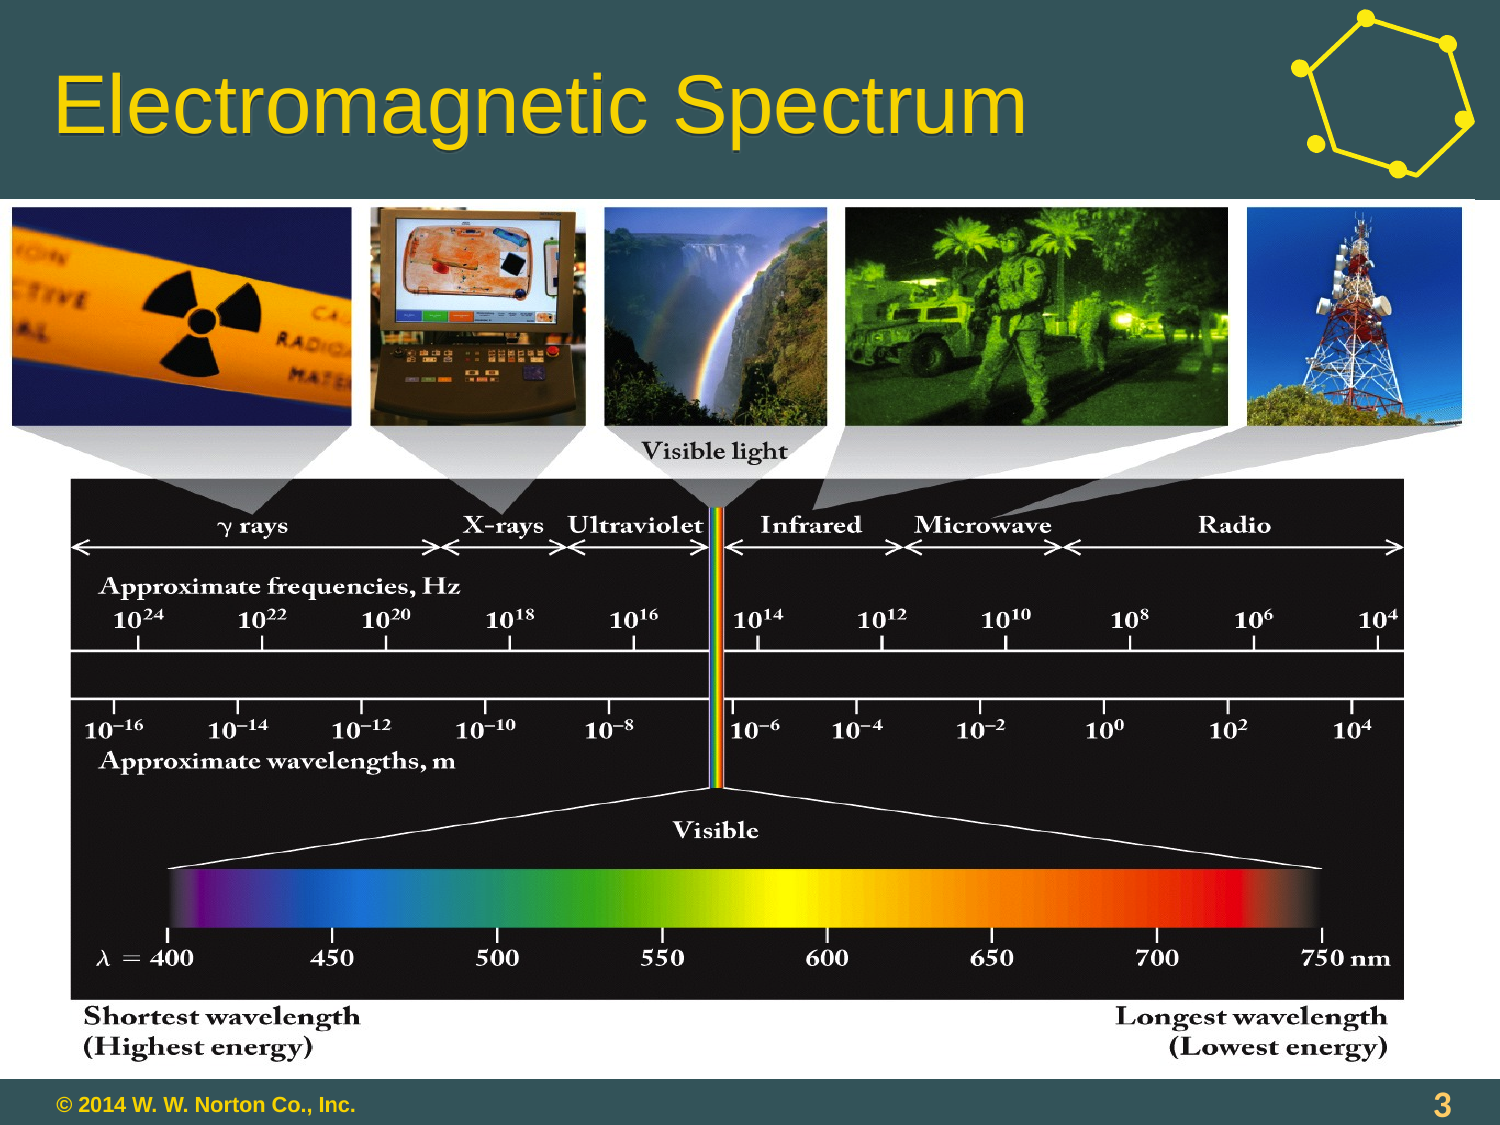

# Electromagnetic Spectrum
Continuous range of radiant energy (also called electromagnetic radiation).